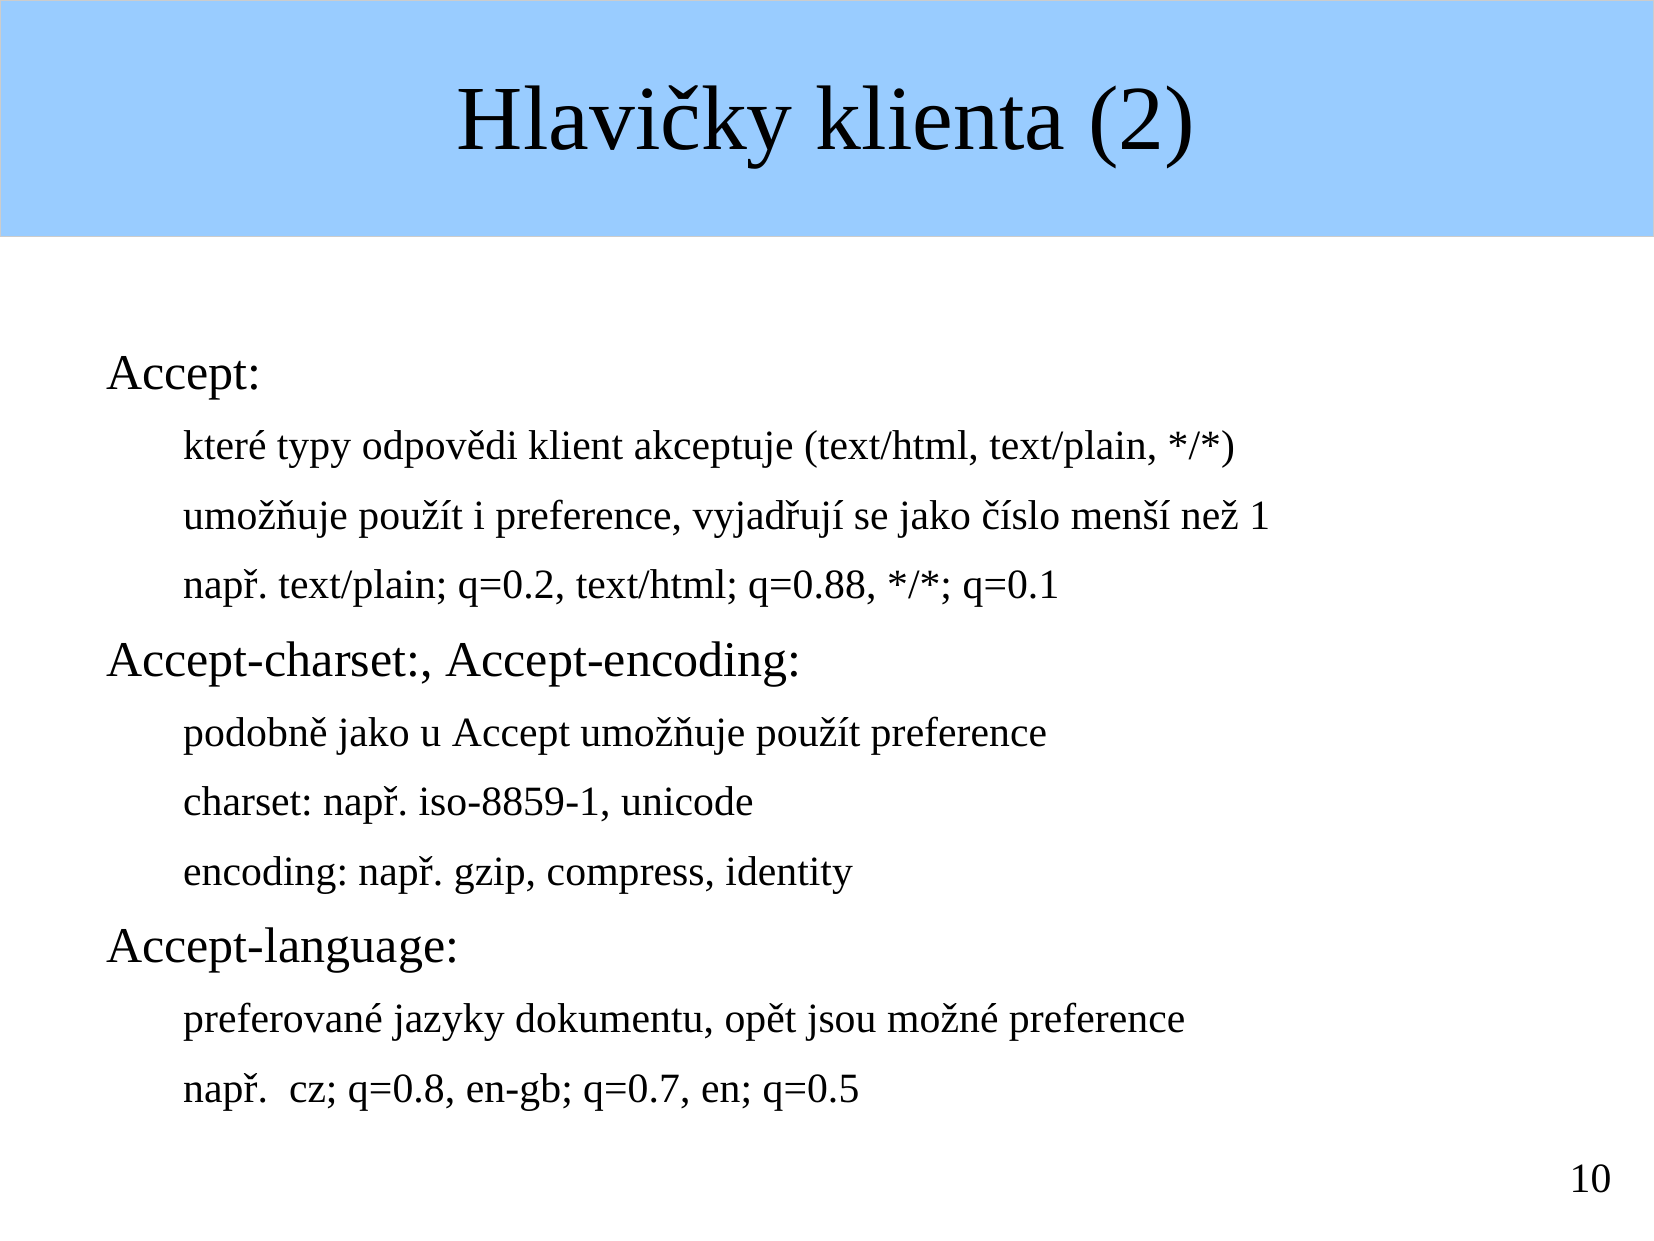

# Hlavičky klienta (2)
Accept:
které typy odpovědi klient akceptuje (text/html, text/plain, */*)
umožňuje použít i preference, vyjadřují se jako číslo menší než 1
např. text/plain; q=0.2, text/html; q=0.88, */*; q=0.1
Accept-charset:, Accept-encoding:
podobně jako u Accept umožňuje použít preference
charset: např. iso-8859-1, unicode
encoding: např. gzip, compress, identity
Accept-language:
preferované jazyky dokumentu, opět jsou možné preference
např. cz; q=0.8, en-gb; q=0.7, en; q=0.5